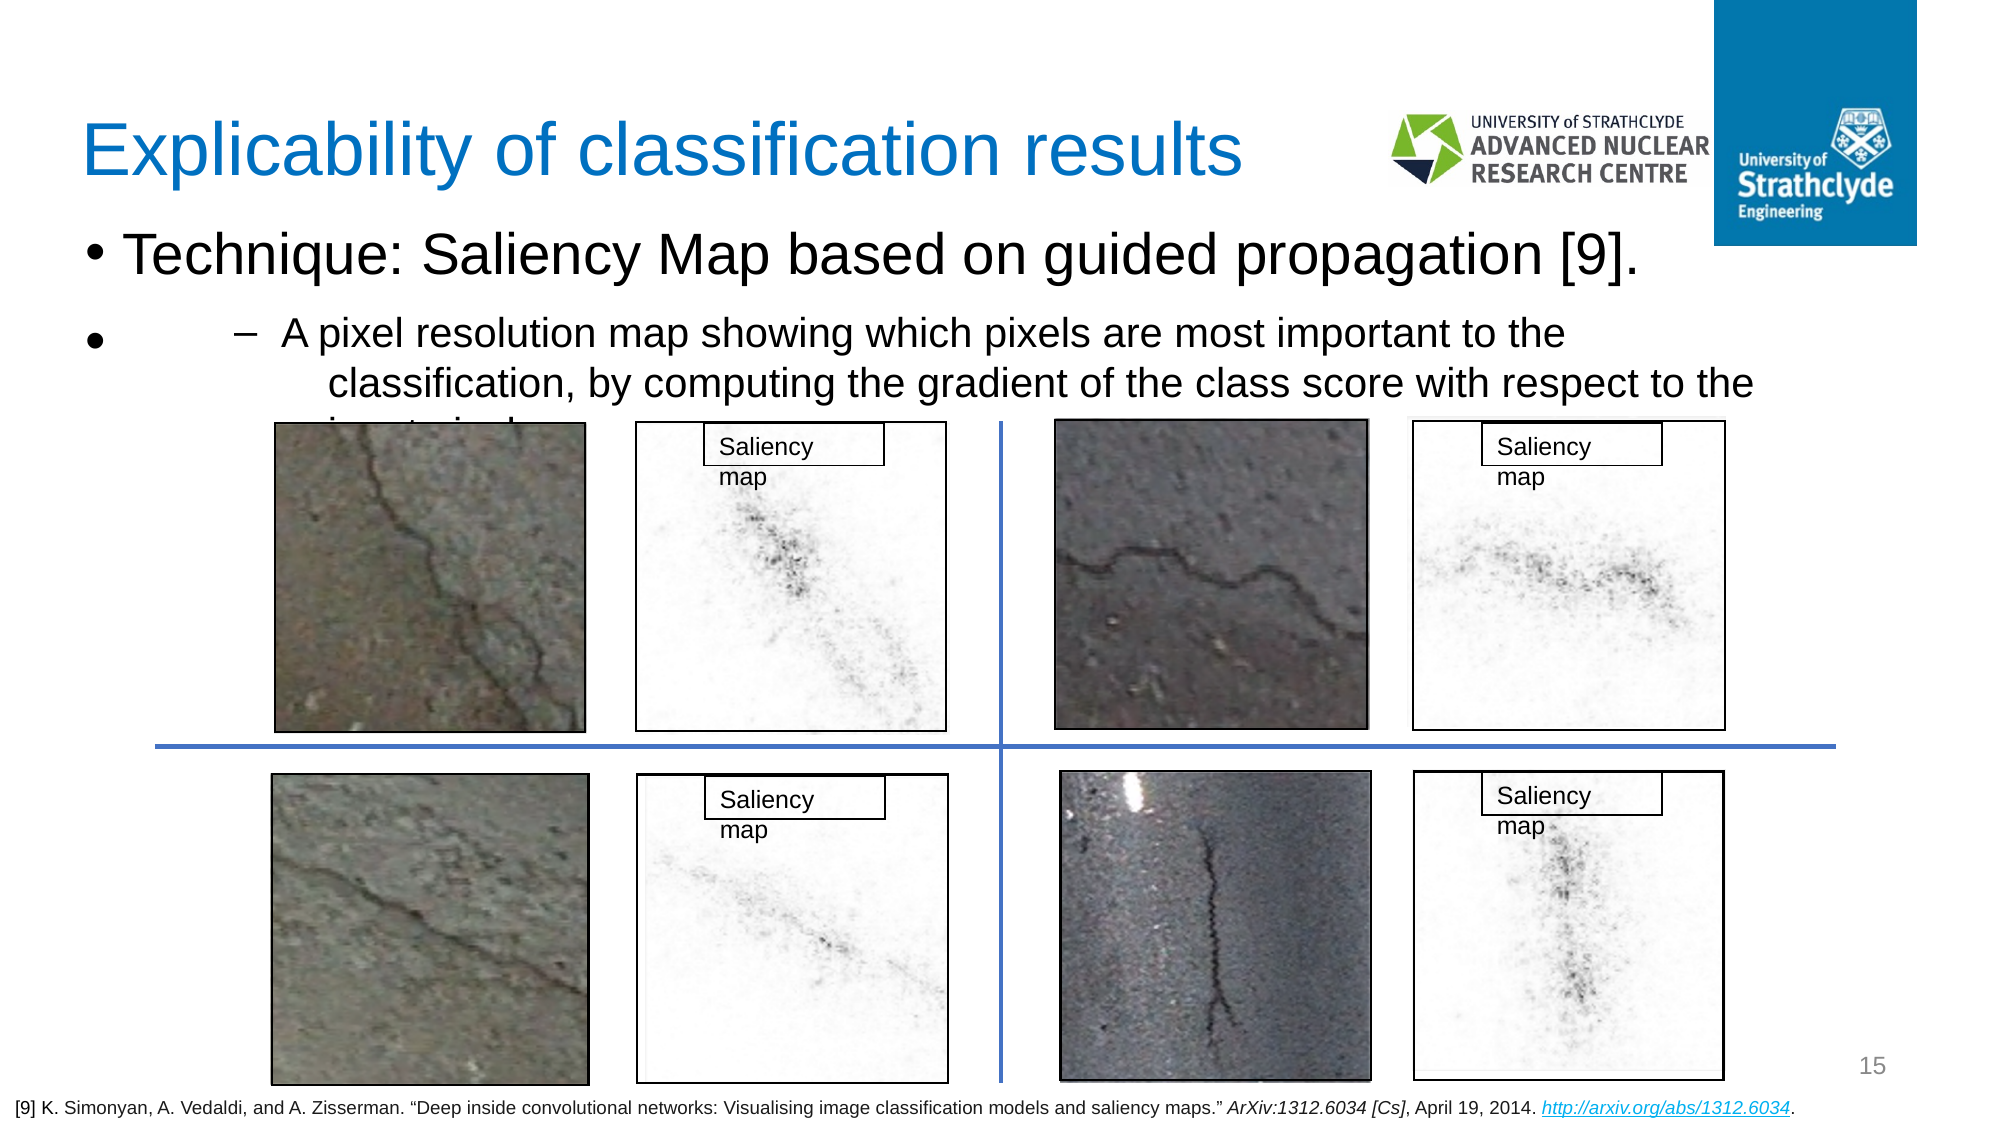

Explicability of classification results
# Technique: Saliency Map based on guided propagation [9].
A pixel resolution map showing which pixels are most important to the classification, by computing the gradient of the class score with respect to the input pixels.
Saliency map
Saliency map
Saliency map
Saliency map
[9] K. Simonyan, A. Vedaldi, and A. Zisserman. “Deep inside convolutional networks: Visualising image classification models and saliency maps.” ArXiv:1312.6034 [Cs], April 19, 2014. http://arxiv.org/abs/1312.6034.